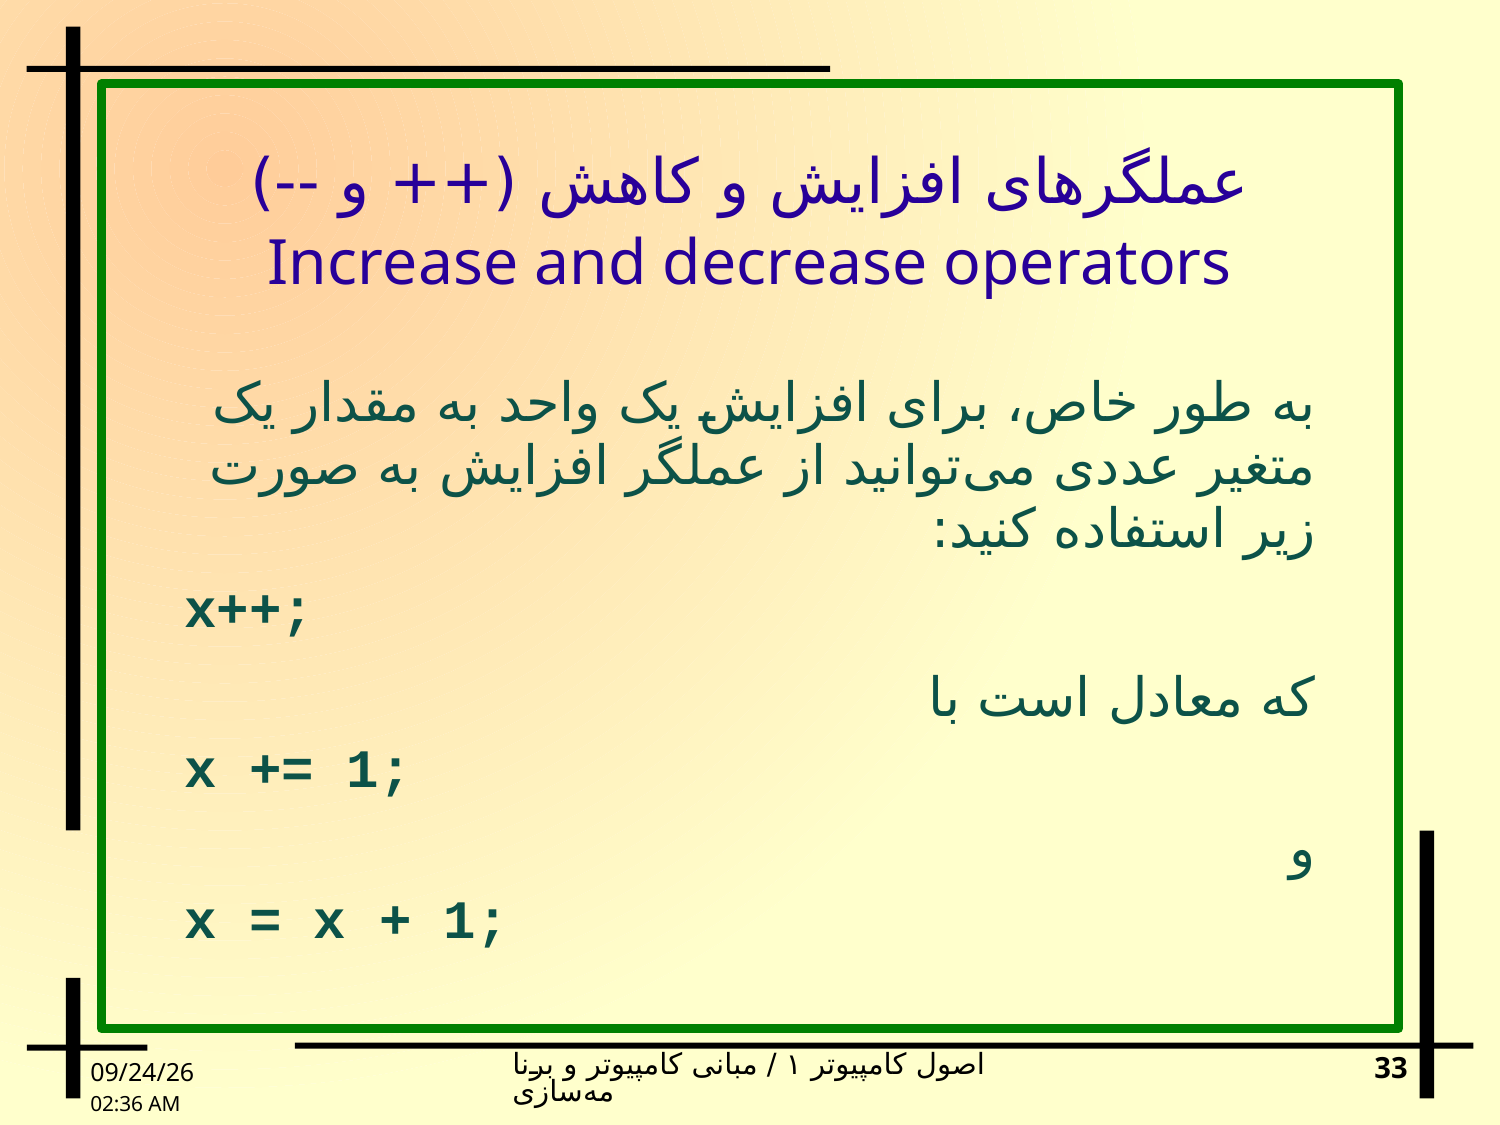

# عملگرهای افزایش و کاهش (++ و --) Increase and decrease operators
به طور خاص، برای افزایش یک واحد به مقدار یک متغیر عددی می‌توانید از عملگر افزایش به صورت زیر استفاده کنید:
x++;
که معادل است با
x += 1;
و
x = x + 1;
اصول کامپیوتر ۱ / مبانی کامپیوتر و برنامه‌سازی
33